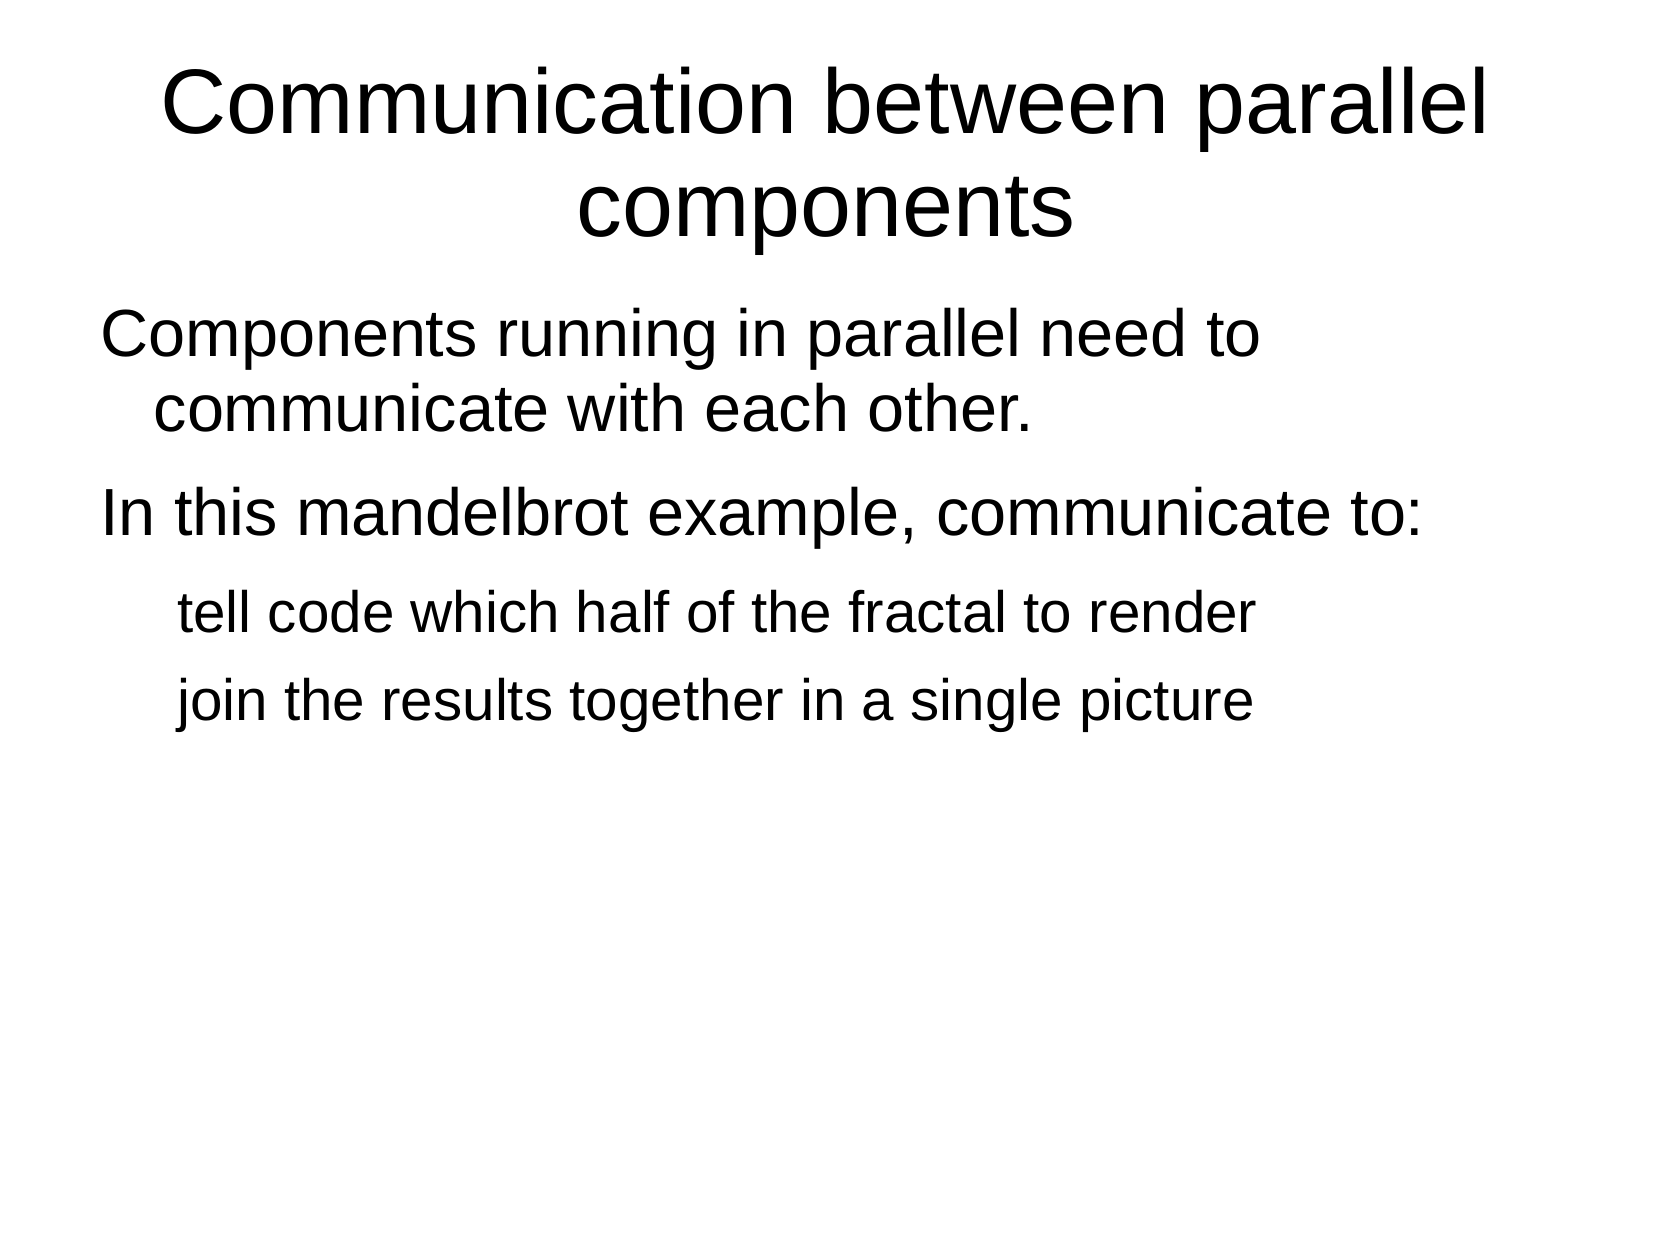

# Communication between parallel components
Components running in parallel need to communicate with each other.
In this mandelbrot example, communicate to:
tell code which half of the fractal to render
join the results together in a single picture